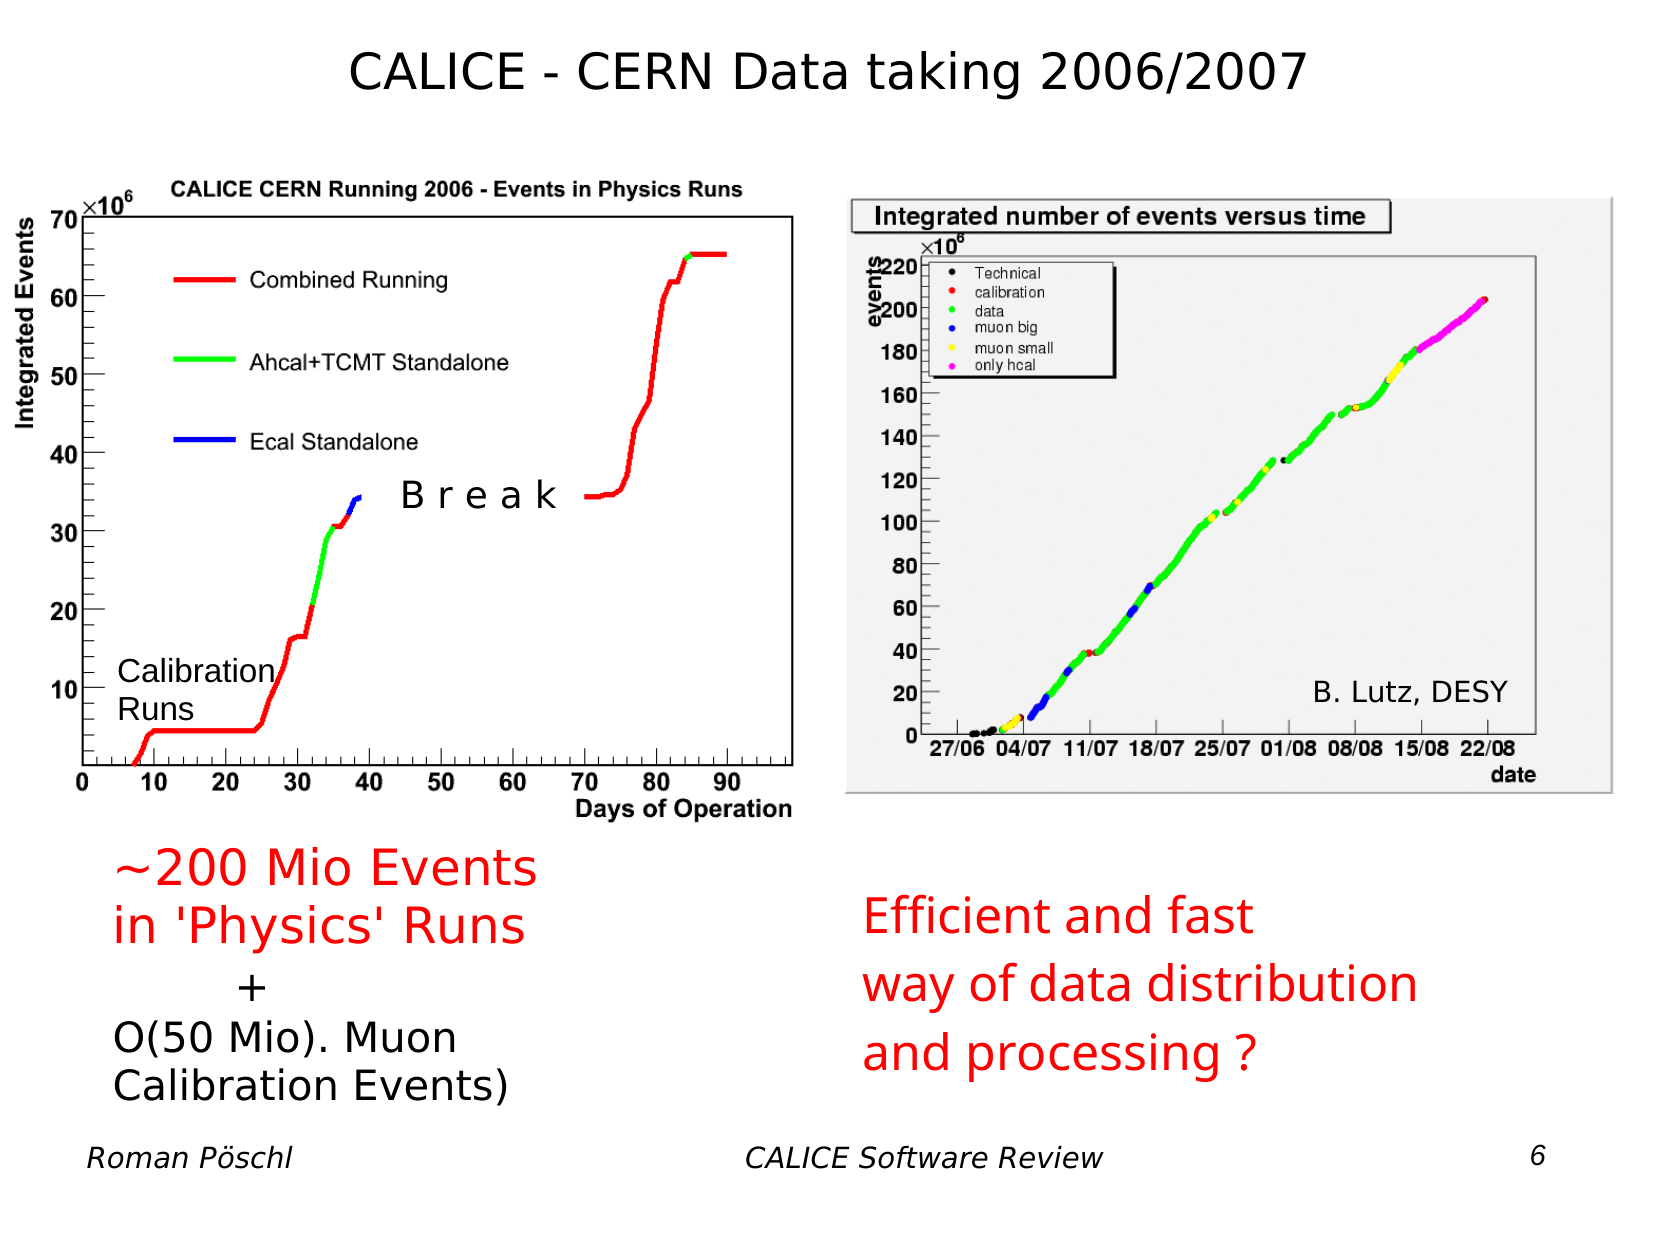

CALICE - CERN Data taking 2006/2007
B r e a k
Calibration
Runs
B. Lutz, DESY
~200 Mio Events
in 'Physics' Runs
 +
O(50 Mio). Muon
Calibration Events)
Efficient and fast
way of data distribution
and processing ?